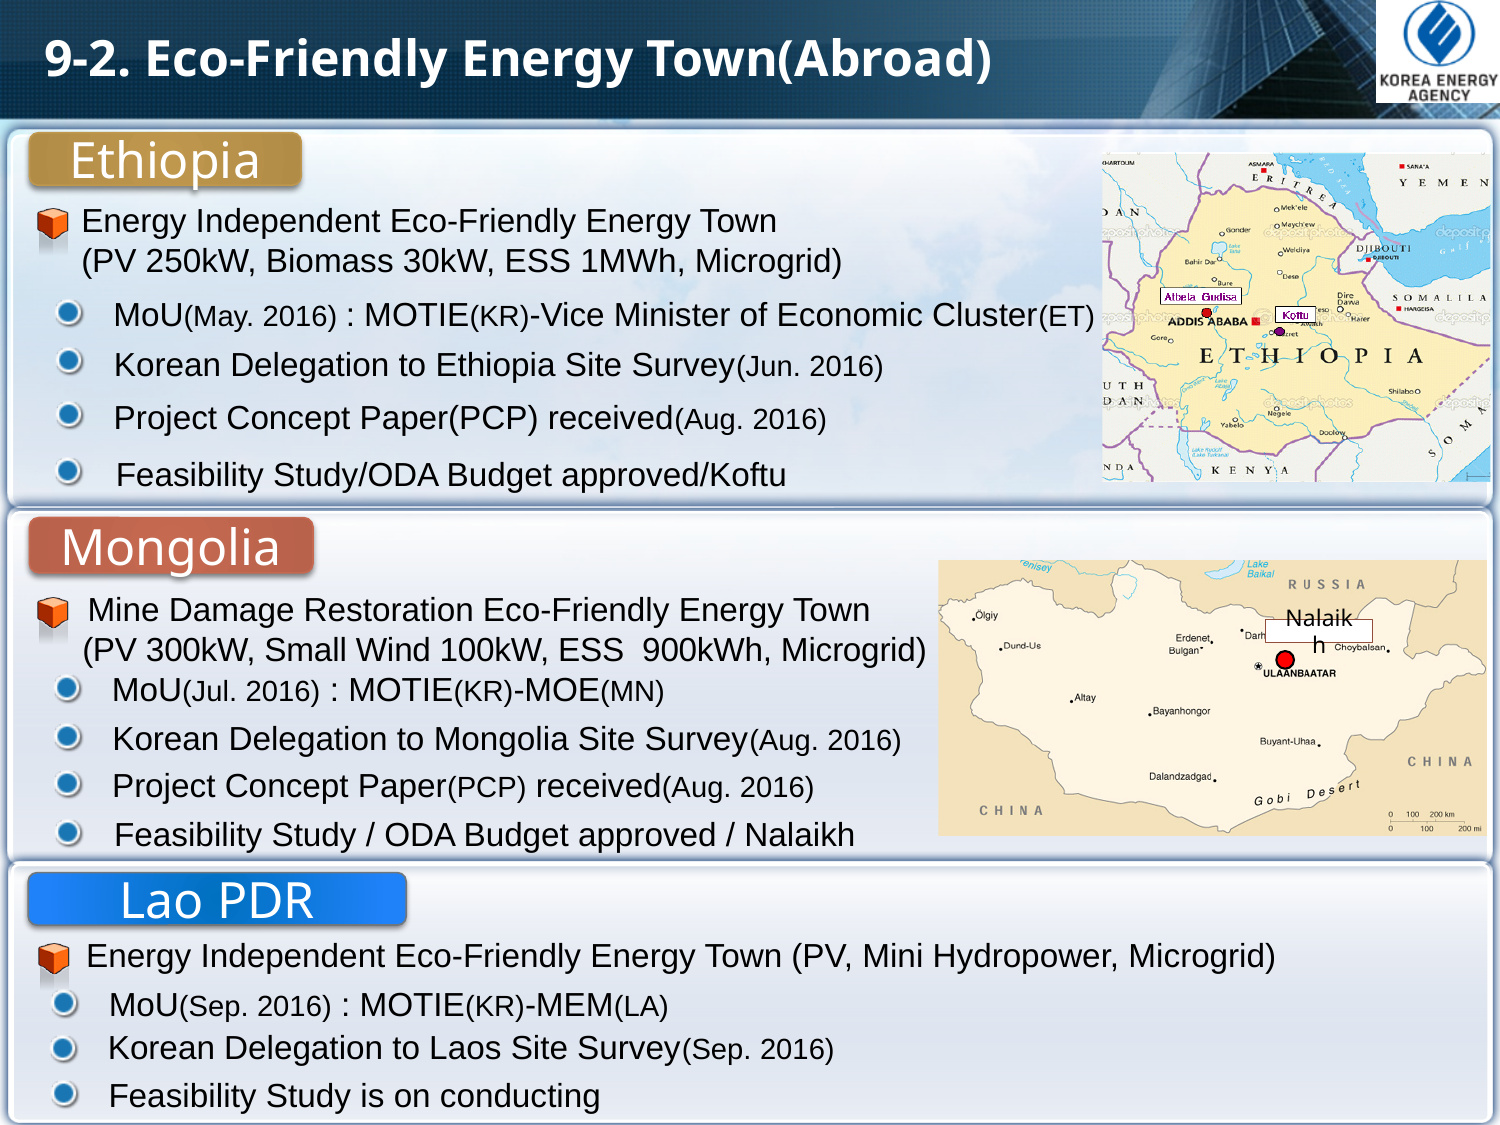

9-2. Eco-Friendly Energy Town(Abroad)
Ethiopia
 Energy Independent Eco-Friendly Energy Town
 (PV 250kW, Biomass 30kW, ESS 1MWh, Microgrid)
MoU(May. 2016) : MOTIE(KR)-Vice Minister of Economic Cluster(ET)
Korean Delegation to Ethiopia Site Survey(Jun. 2016)
Project Concept Paper(PCP) received(Aug. 2016)
Feasibility Study/ODA Budget approved/Koftu
Mongolia
 Mine Damage Restoration Eco-Friendly Energy Town
 (PV 300kW, Small Wind 100kW, ESS 900kWh, Microgrid)
Nalaikh
MoU(Jul. 2016) : MOTIE(KR)-MOE(MN)
Korean Delegation to Mongolia Site Survey(Aug. 2016)
Project Concept Paper(PCP) received(Aug. 2016)
Feasibility Study / ODA Budget approved / Nalaikh
Lao PDR
 Energy Independent Eco-Friendly Energy Town (PV, Mini Hydropower, Microgrid)
MoU(Sep. 2016) : MOTIE(KR)-MEM(LA)
Korean Delegation to Laos Site Survey(Sep. 2016)
Feasibility Study is on conducting